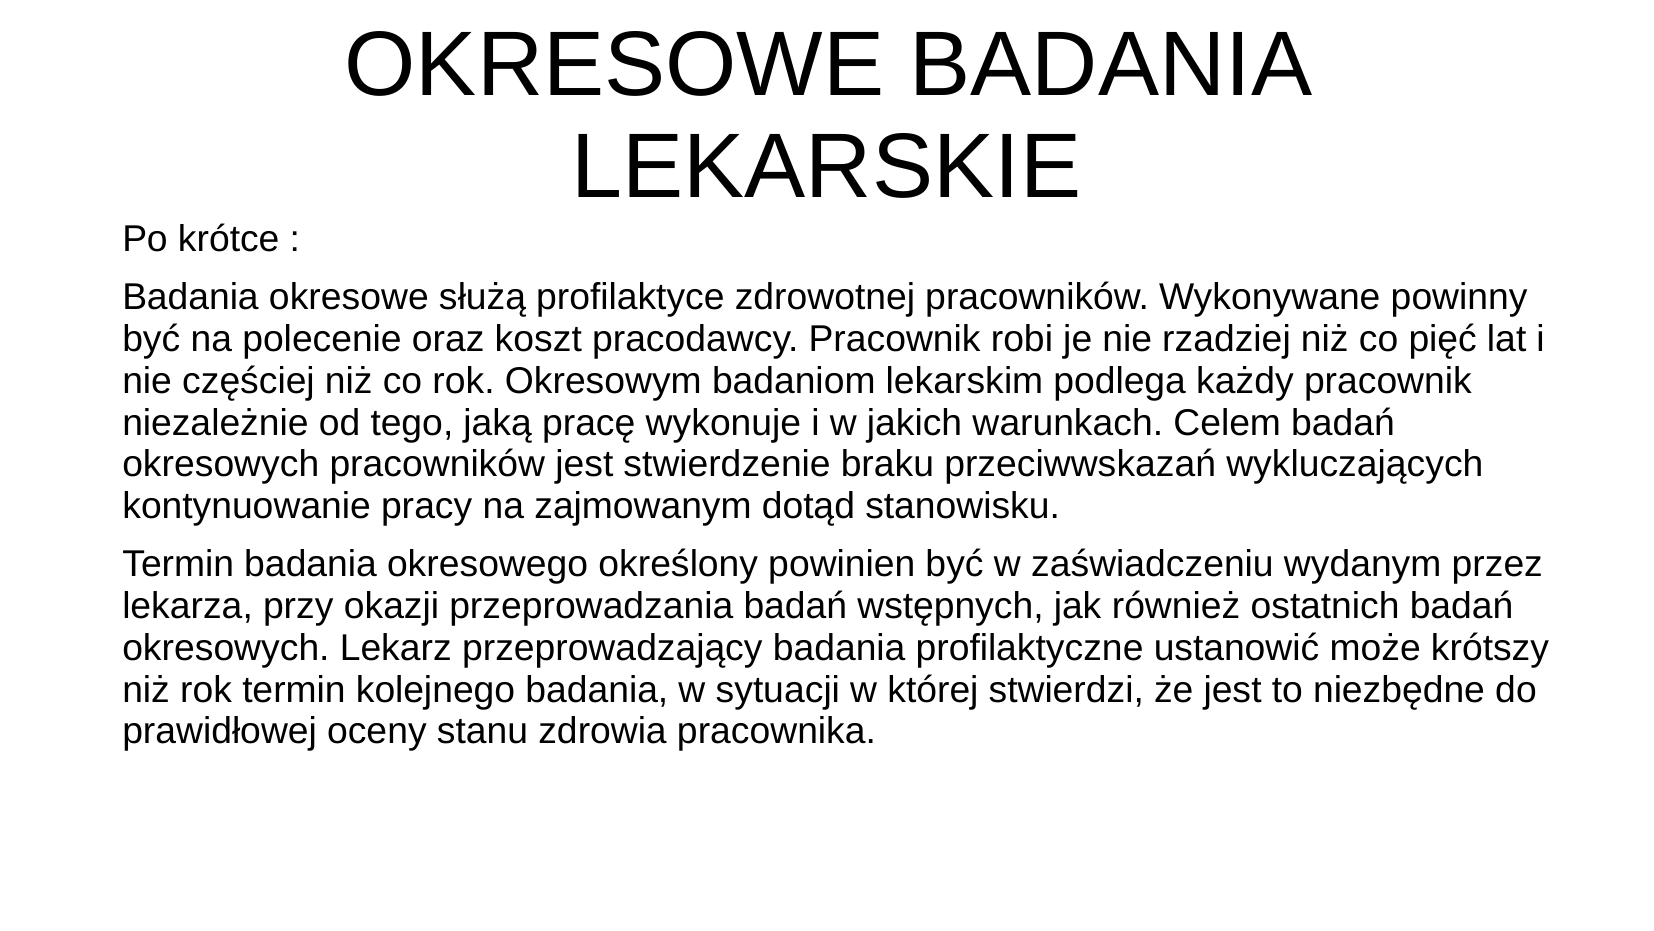

# OKRESOWE BADANIA LEKARSKIE
Po krótce :
Badania okresowe służą profilaktyce zdrowotnej pracowników. Wykonywane powinny być na polecenie oraz koszt pracodawcy. Pracownik robi je nie rzadziej niż co pięć lat i nie częściej niż co rok. Okresowym badaniom lekarskim podlega każdy pracownik niezależnie od tego, jaką pracę wykonuje i w jakich warunkach. Celem badań okresowych pracowników jest stwierdzenie braku przeciwwskazań wykluczających kontynuowanie pracy na zajmowanym dotąd stanowisku.
Termin badania okresowego określony powinien być w zaświadczeniu wydanym przez lekarza, przy okazji przeprowadzania badań wstępnych, jak również ostatnich badań okresowych. Lekarz przeprowadzający badania profilaktyczne ustanowić może krótszy niż rok termin kolejnego badania, w sytuacji w której stwierdzi, że jest to niezbędne do prawidłowej oceny stanu zdrowia pracownika.